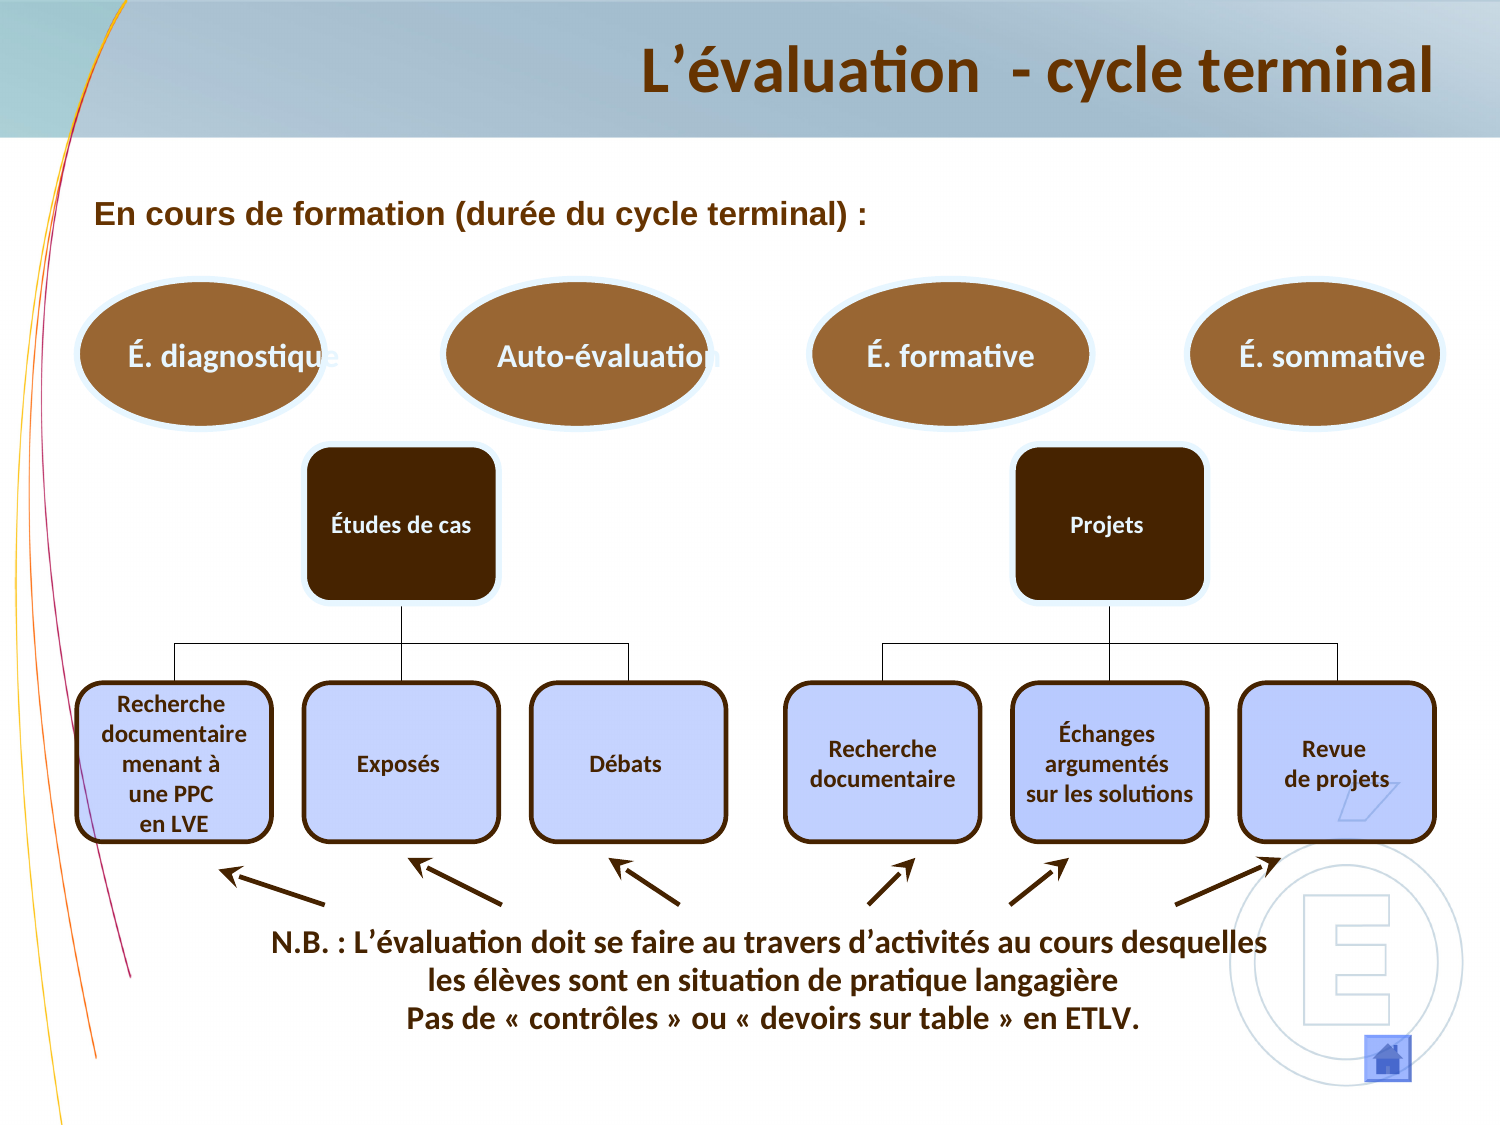

# L’évaluation - cycle terminal
En cours de formation (durée du cycle terminal) :
É. diagnostique
Auto-évaluation
É. formative
É. sommative
Études de cas
Recherche
documentaire
menant à
une PPC
en LVE
Exposés
Débats
Projets
Recherche
documentaire
Échanges
argumentés
sur les solutions
Revue
de projets
N.B. : L’évaluation doit se faire au travers d’activités au cours desquelles
les élèves sont en situation de pratique langagière
Pas de « contrôles » ou « devoirs sur table » en ETLV.